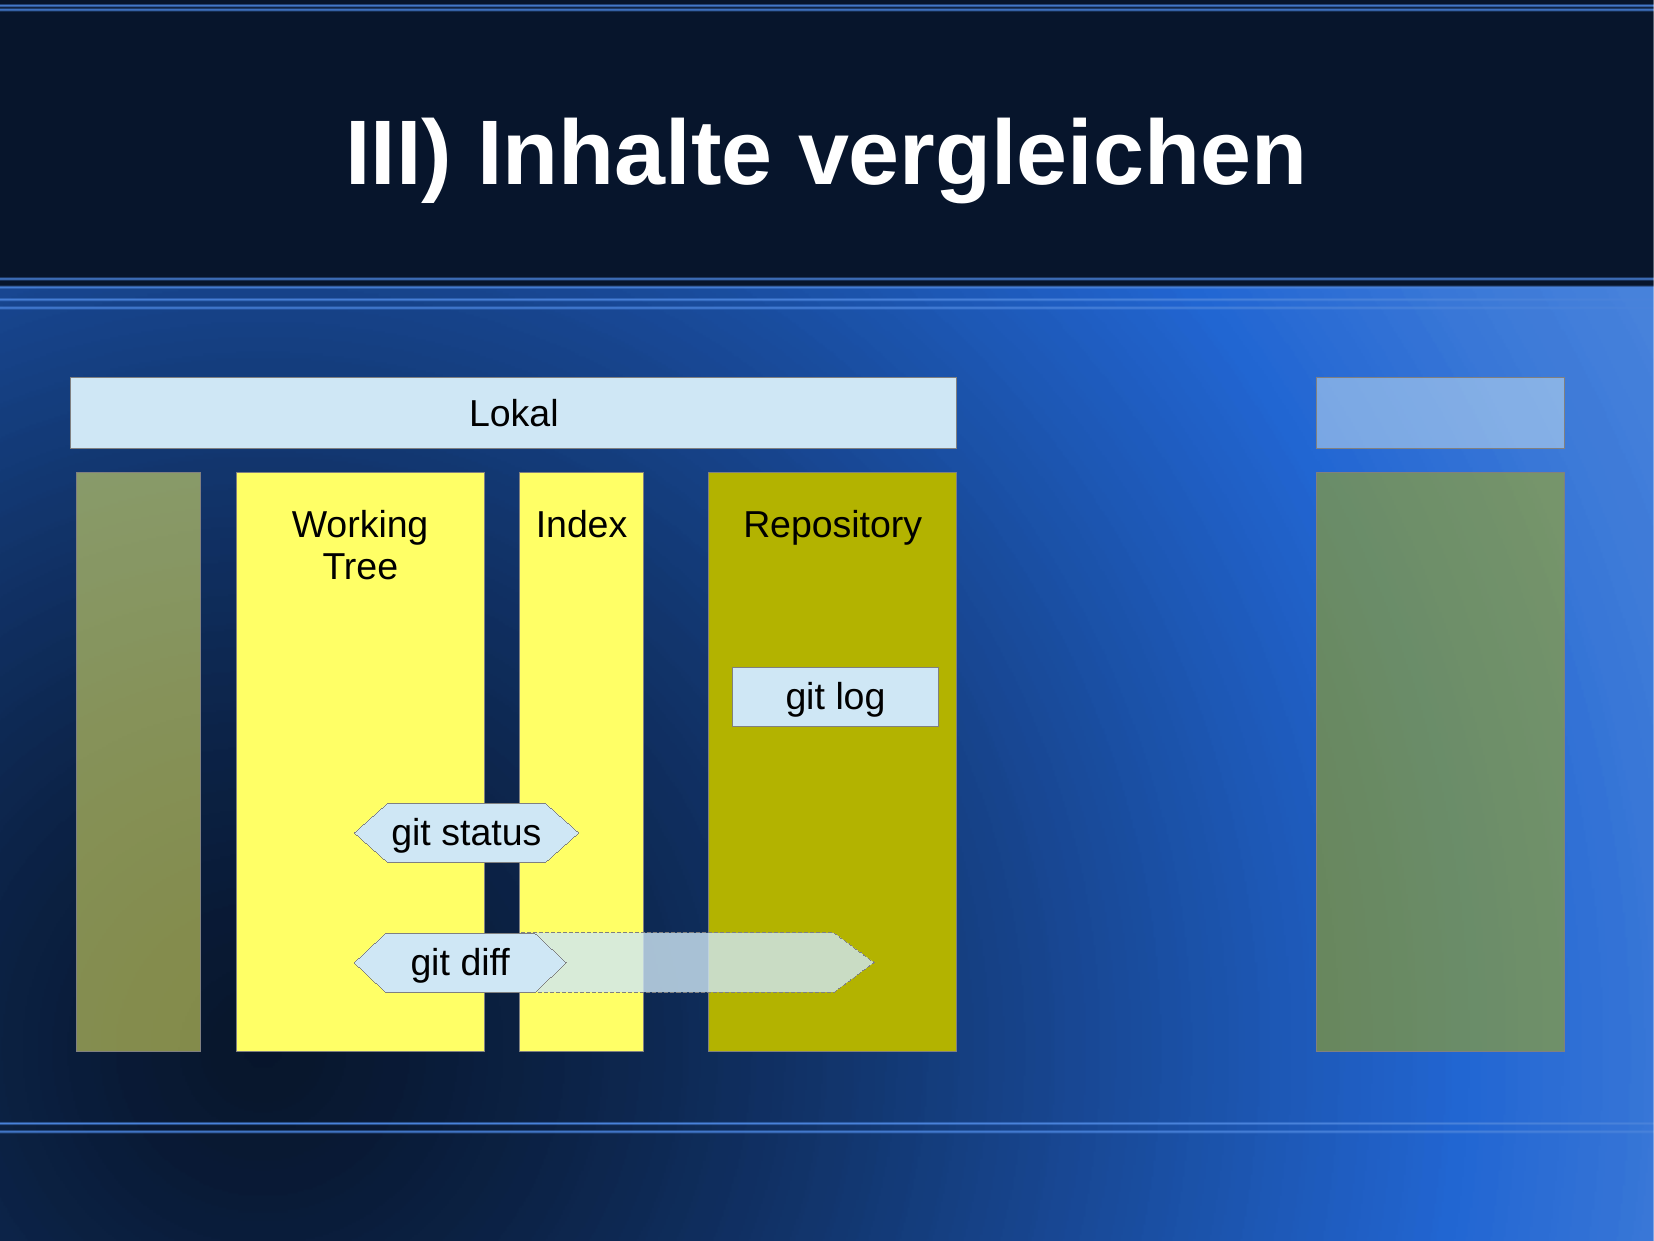

# III) Inhalte vergleichen
Lokal
Working
Tree
Index
Repository
git log
git status
git diff